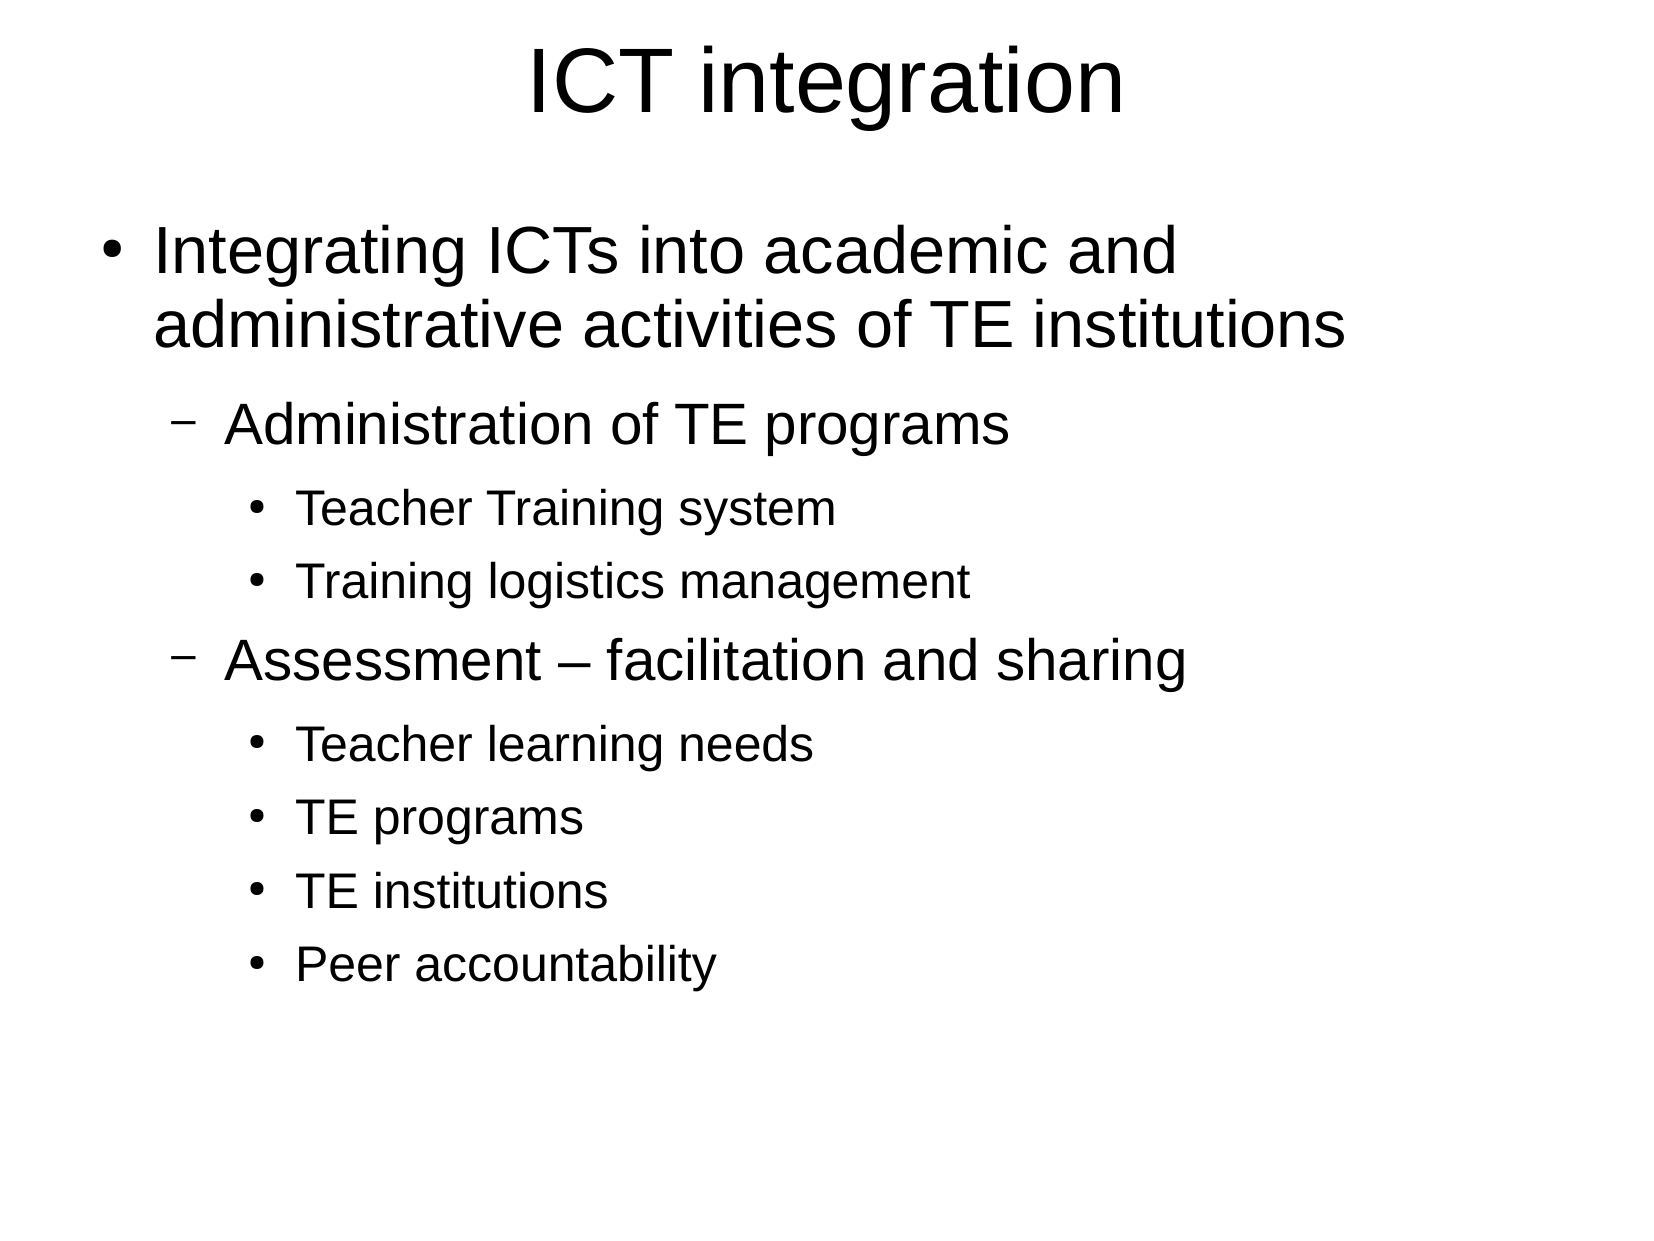

# ICT integration
Integrating ICTs into academic and administrative activities of TE institutions
Administration of TE programs
Teacher Training system
Training logistics management
Assessment – facilitation and sharing
Teacher learning needs
TE programs
TE institutions
Peer accountability